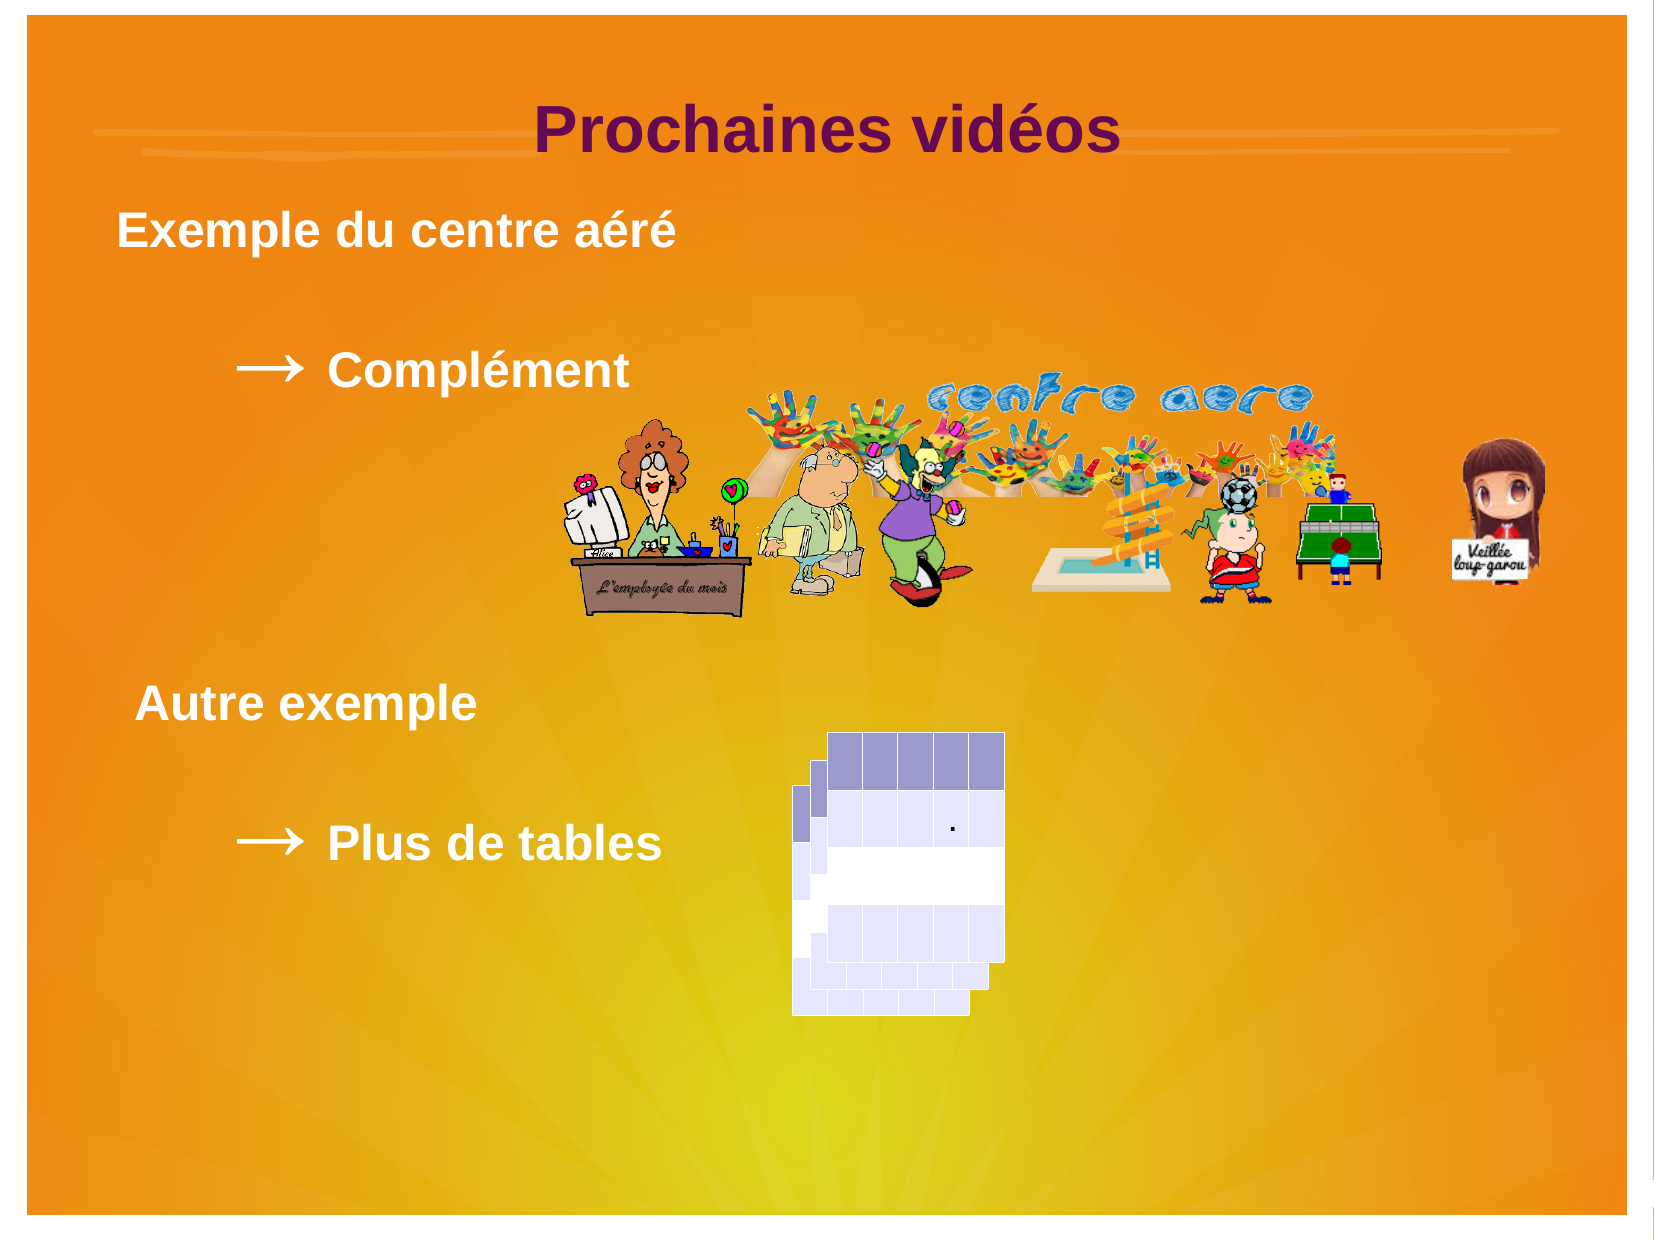

Prochaines vidéos
Exemple du centre aéré
 →Complément
Autre exemple
| | | | | |
| --- | --- | --- | --- | --- |
| | | | . | |
| | | | | |
| | | | | |
| | | | | |
| --- | --- | --- | --- | --- |
| | | | . | |
| | | | | |
| | | | | |
| | | | | |
| --- | --- | --- | --- | --- |
| | | | . | |
| | | | | |
| | | | | |
 →Plus de tables